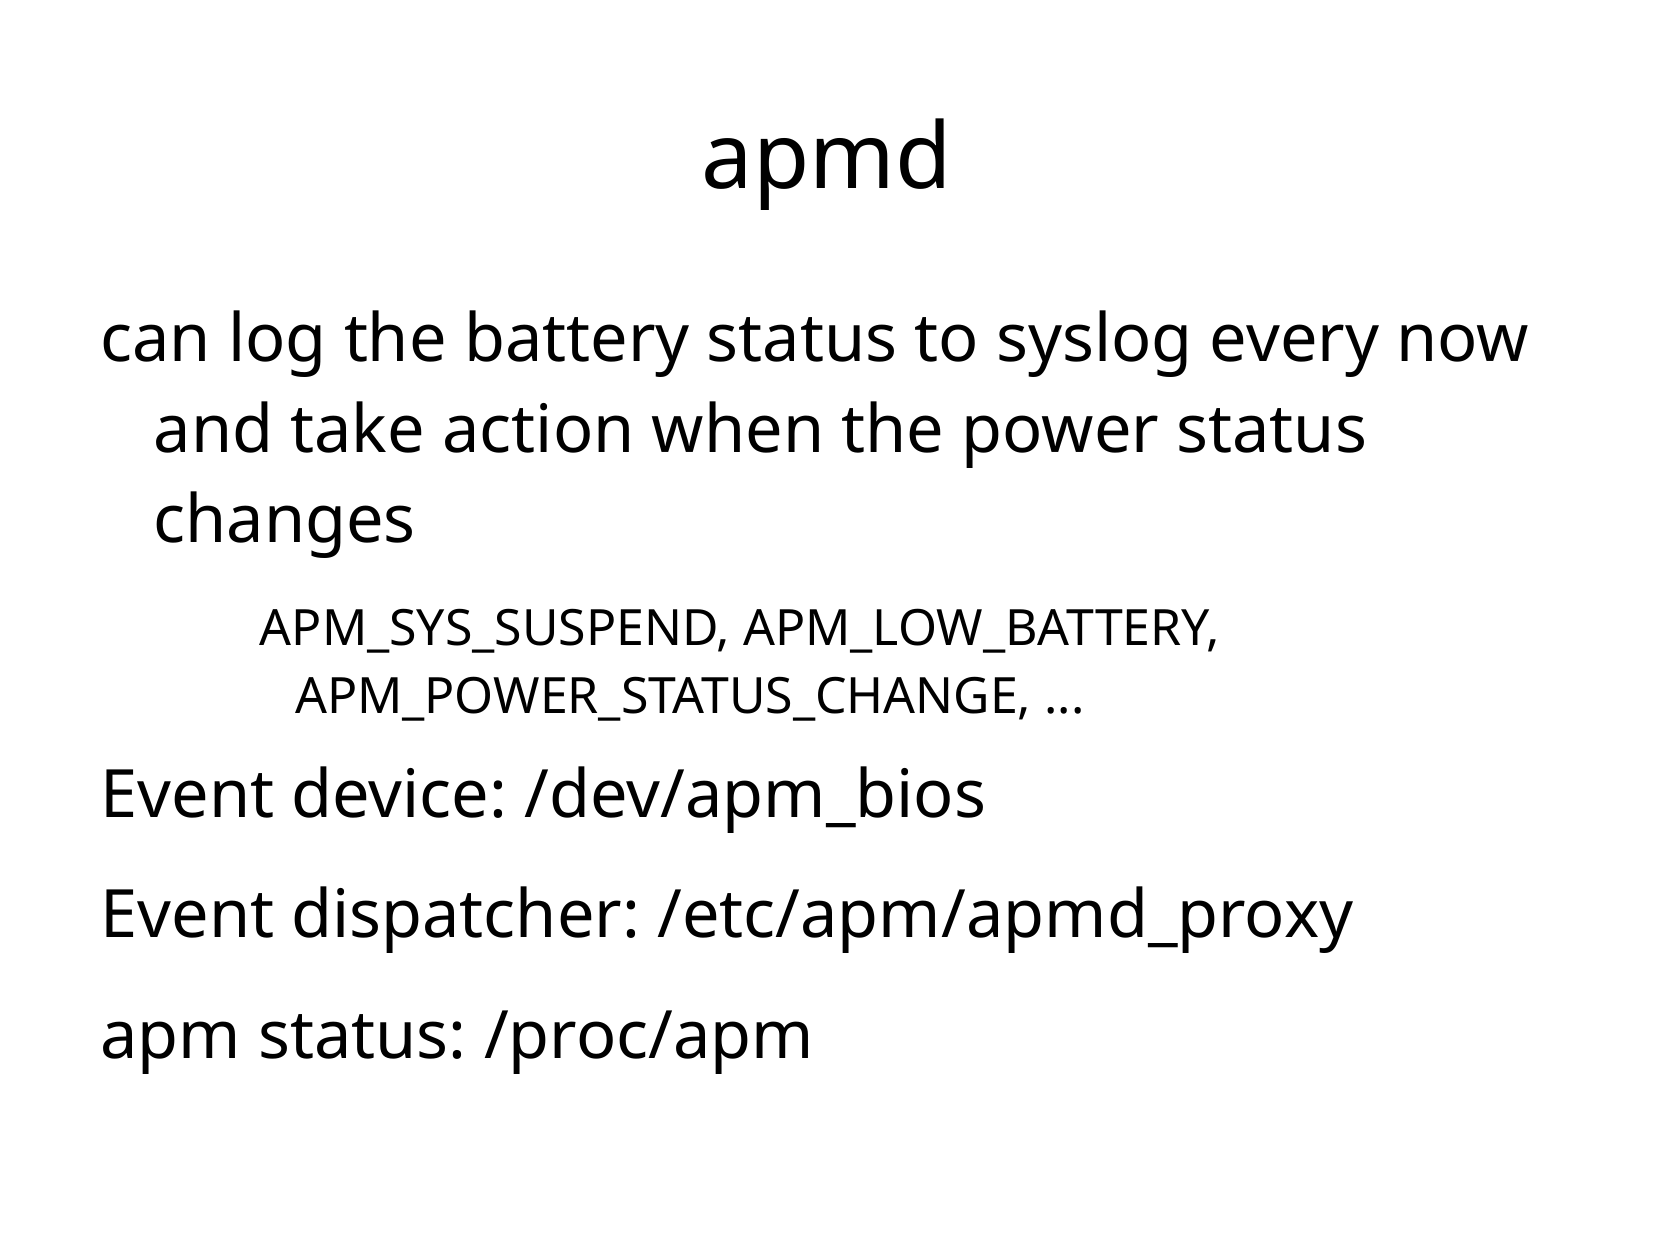

# apmd
can log the battery status to syslog every now and take action when the power status changes
APM_SYS_SUSPEND, APM_LOW_BATTERY, APM_POWER_STATUS_CHANGE, ...
Event device: /dev/apm_bios
Event dispatcher: /etc/apm/apmd_proxy
apm status: /proc/apm